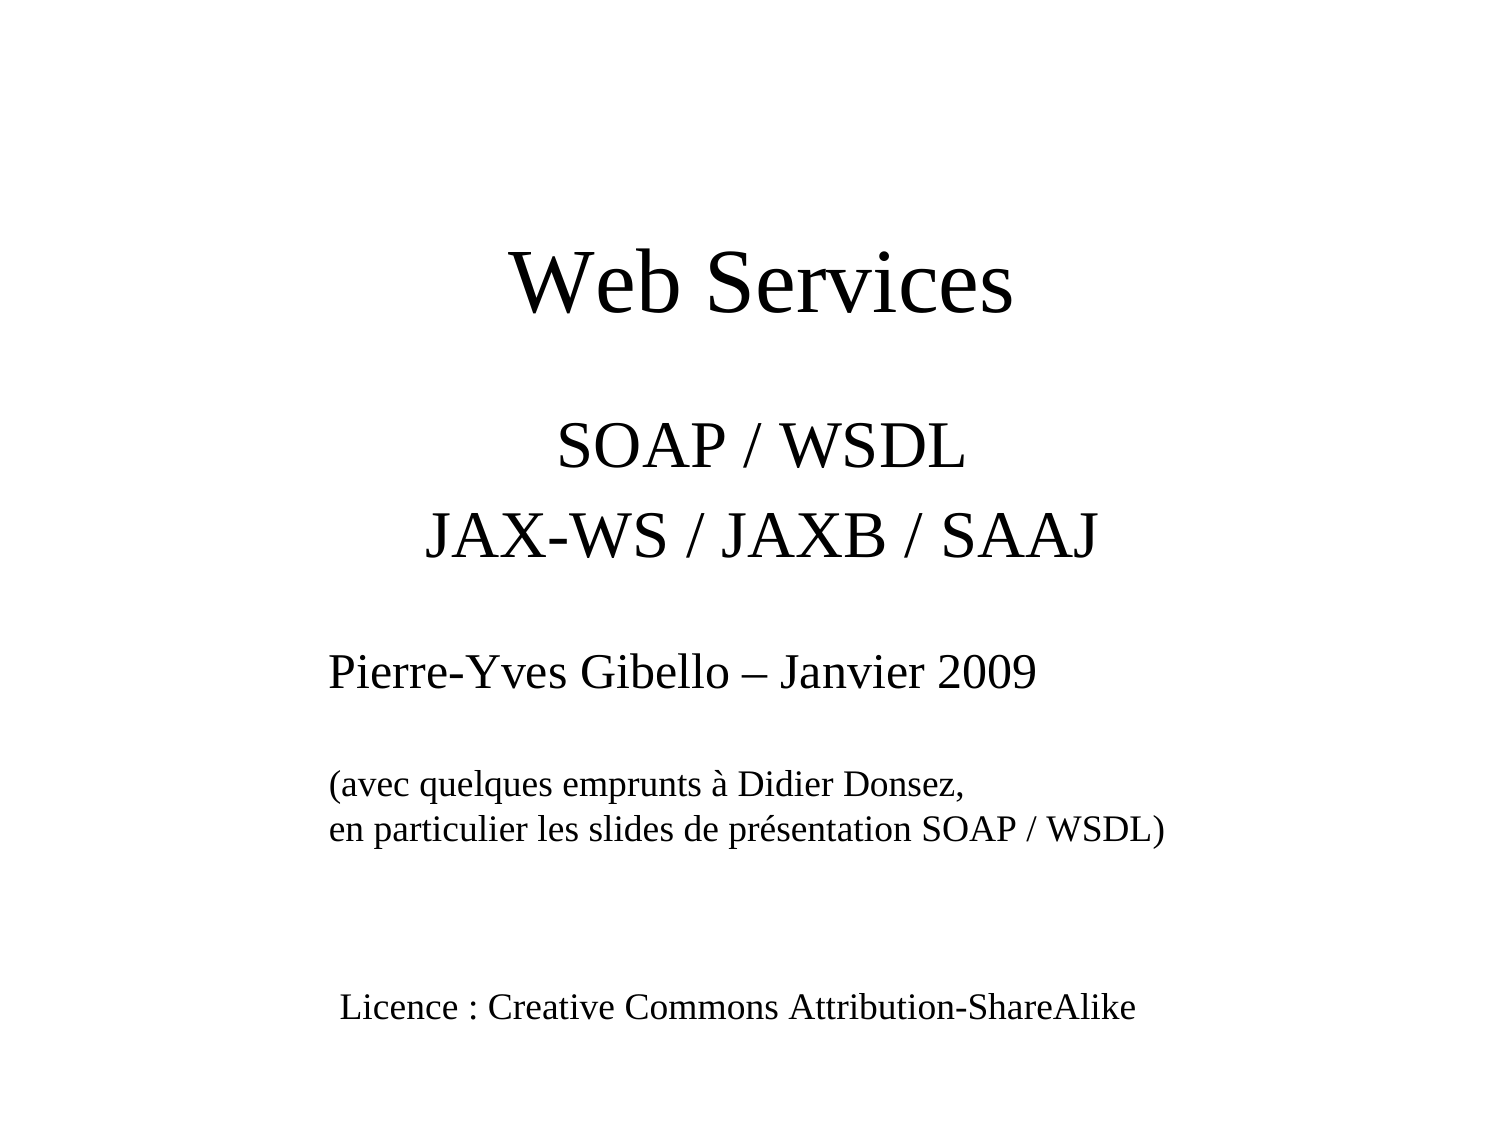

# Web Services
SOAP / WSDL
JAX-WS / JAXB / SAAJ
Pierre-Yves Gibello – Janvier 2009
(avec quelques emprunts à Didier Donsez,
en particulier les slides de présentation SOAP / WSDL)
Licence : Creative Commons Attribution-ShareAlike